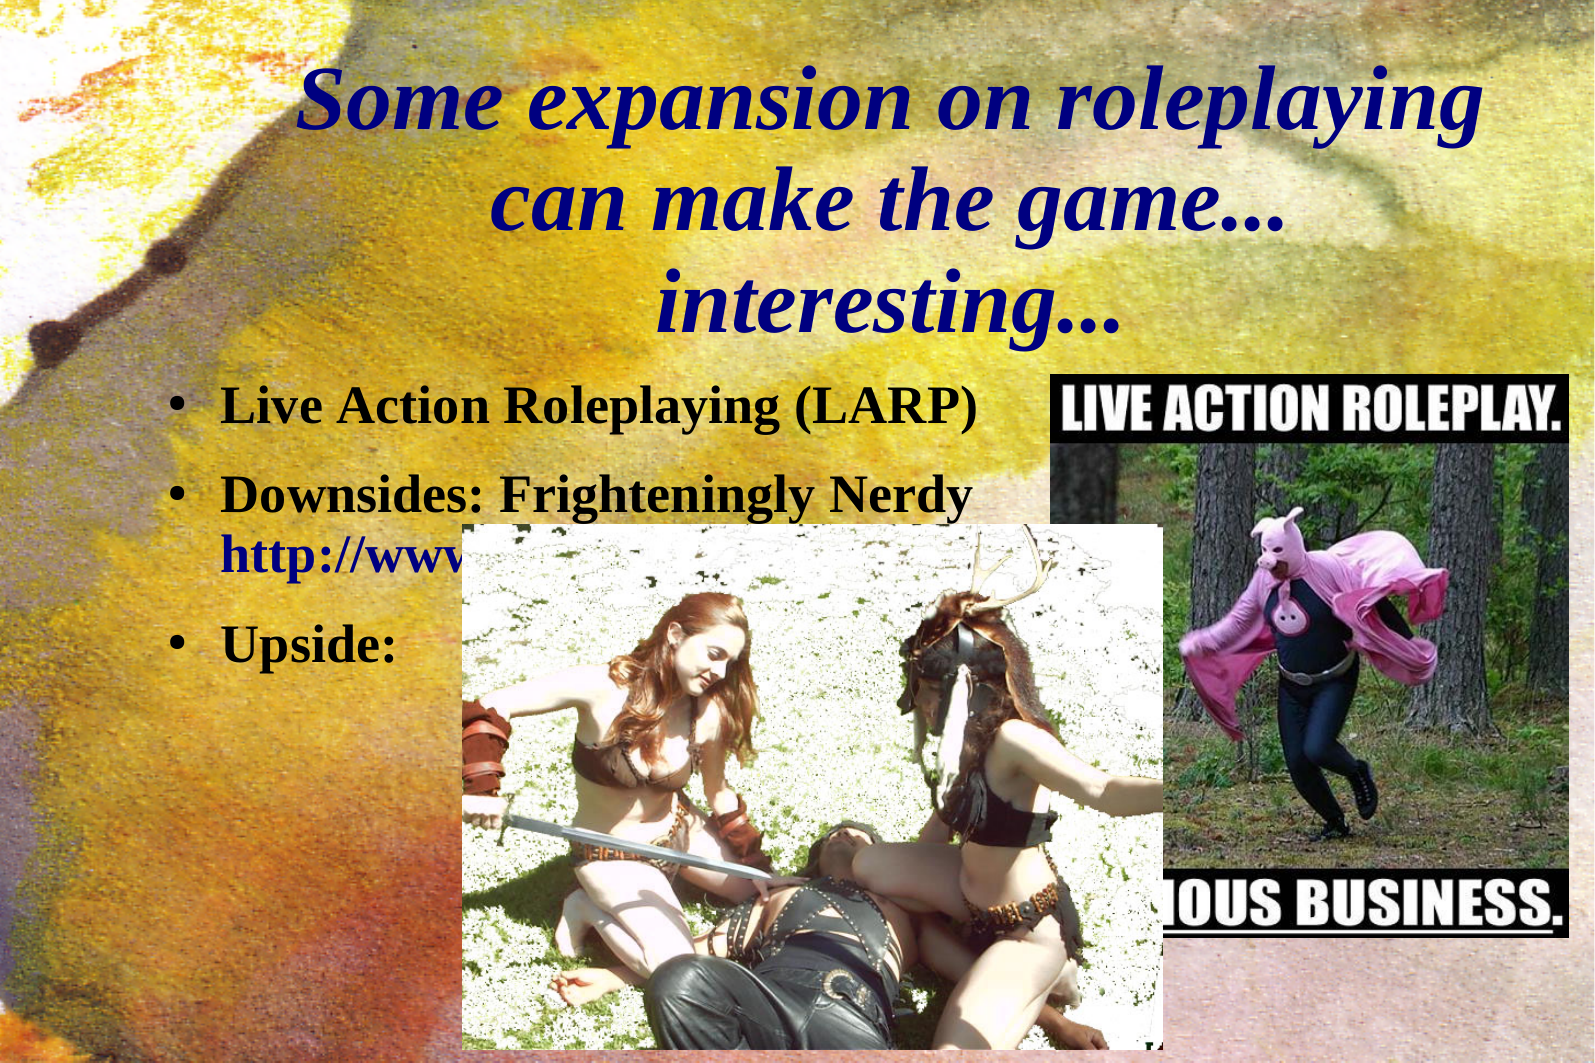

# Some expansion on roleplaying can make the game... interesting...
Live Action Roleplaying (LARP)
Downsides: Frighteningly Nerdy
http://www.youtube.com/watch?v=j_ekugPKqFw
Upside: